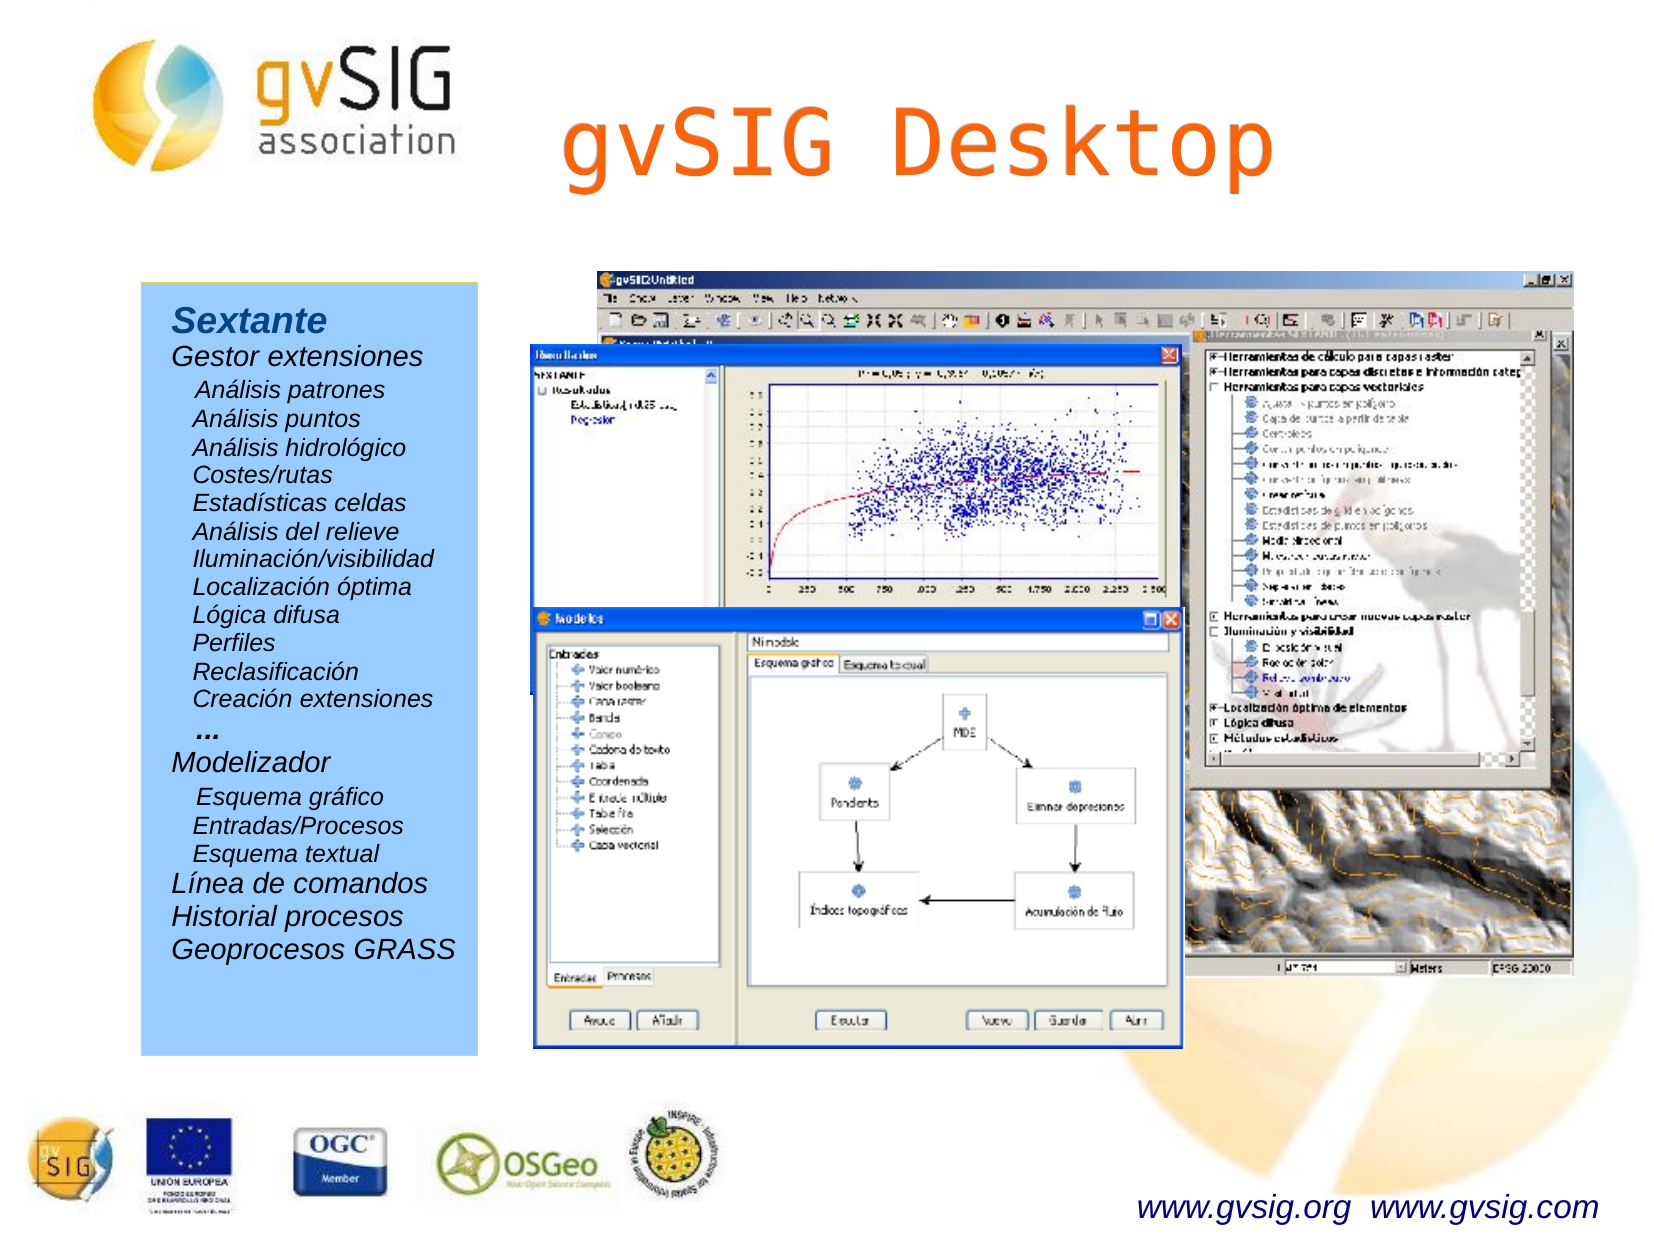

gvSIG Desktop
Sextante
Gestor extensiones
 Análisis patrones
 Análisis puntos
 Análisis hidrológico
 Costes/rutas
 Estadísticas celdas
 Análisis del relieve
 Iluminación/visibilidad
 Localización óptima
 Lógica difusa
 Perfiles
 Reclasificación
 Creación extensiones
 ...
Modelizador
 Esquema gráfico
 Entradas/Procesos
 Esquema textual
Línea de comandos
Historial procesos
Geoprocesos GRASS